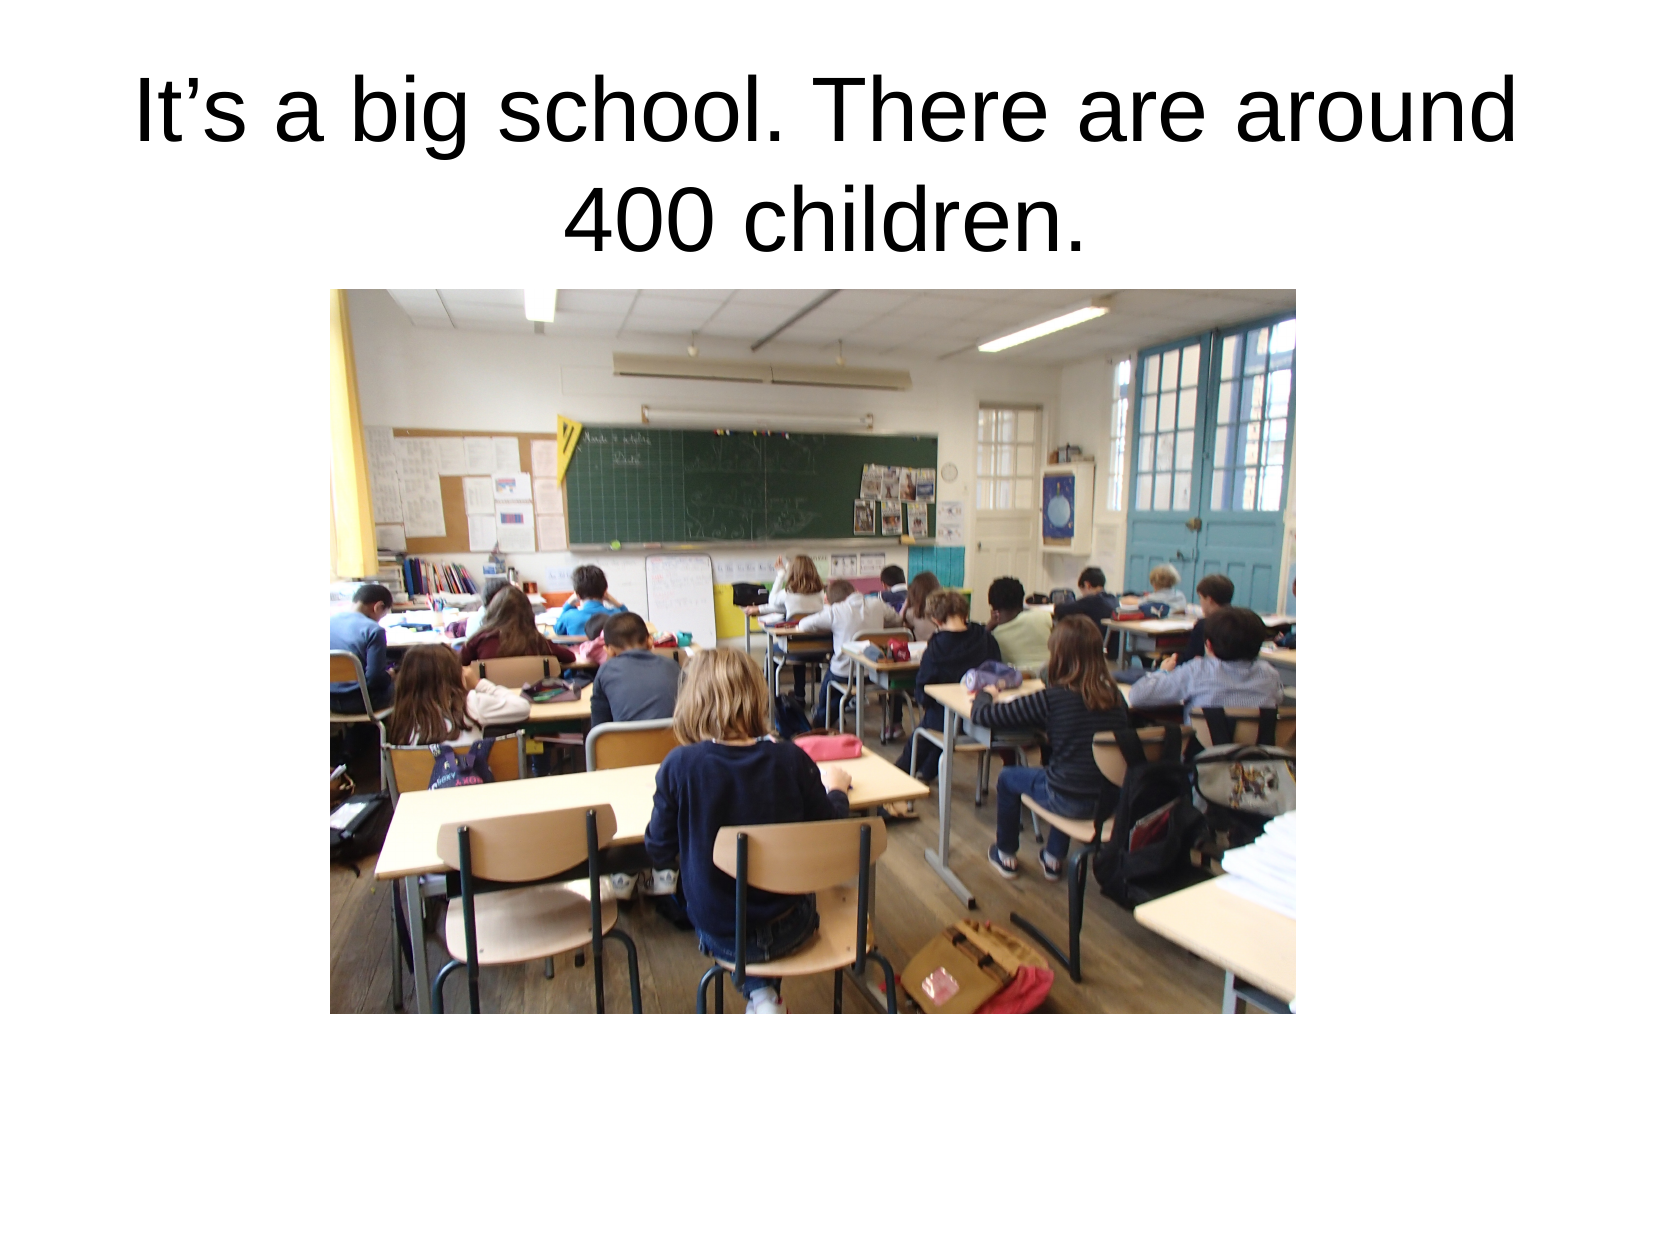

# It’s a big school. There are around 400 children.